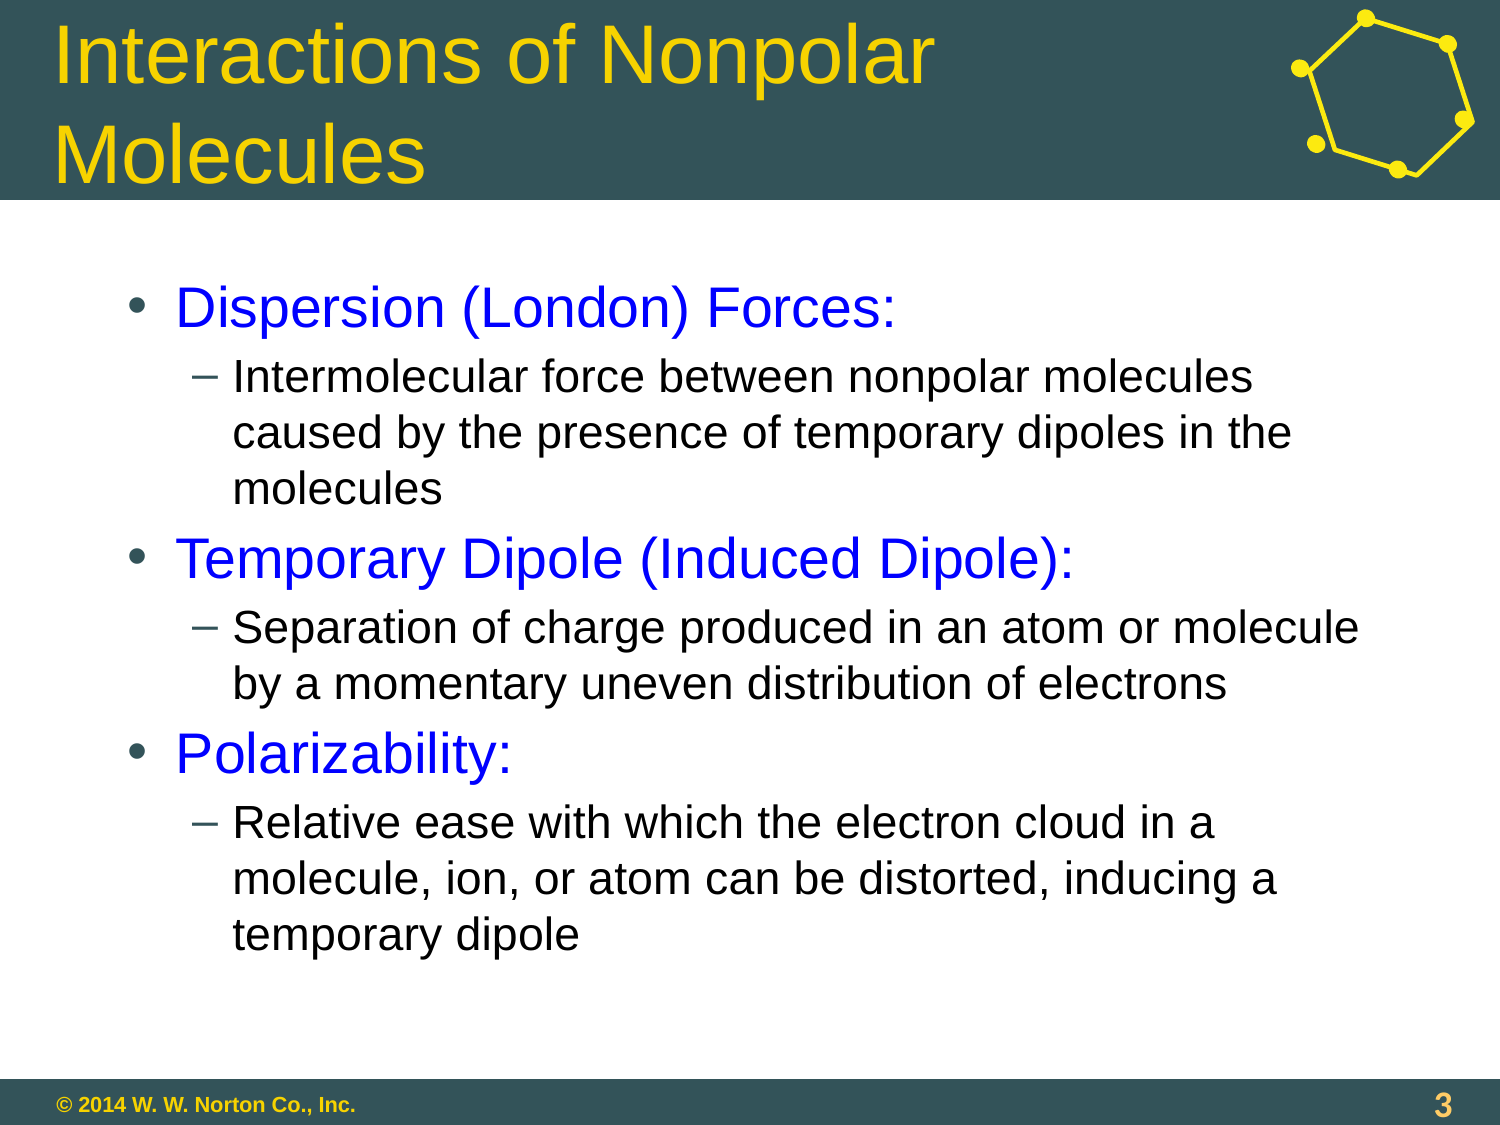

Interactions of Nonpolar Molecules
# Dispersion (London) Forces:
Intermolecular force between nonpolar molecules caused by the presence of temporary dipoles in the molecules
Temporary Dipole (Induced Dipole):
Separation of charge produced in an atom or molecule by a momentary uneven distribution of electrons
Polarizability:
Relative ease with which the electron cloud in a molecule, ion, or atom can be distorted, inducing a temporary dipole